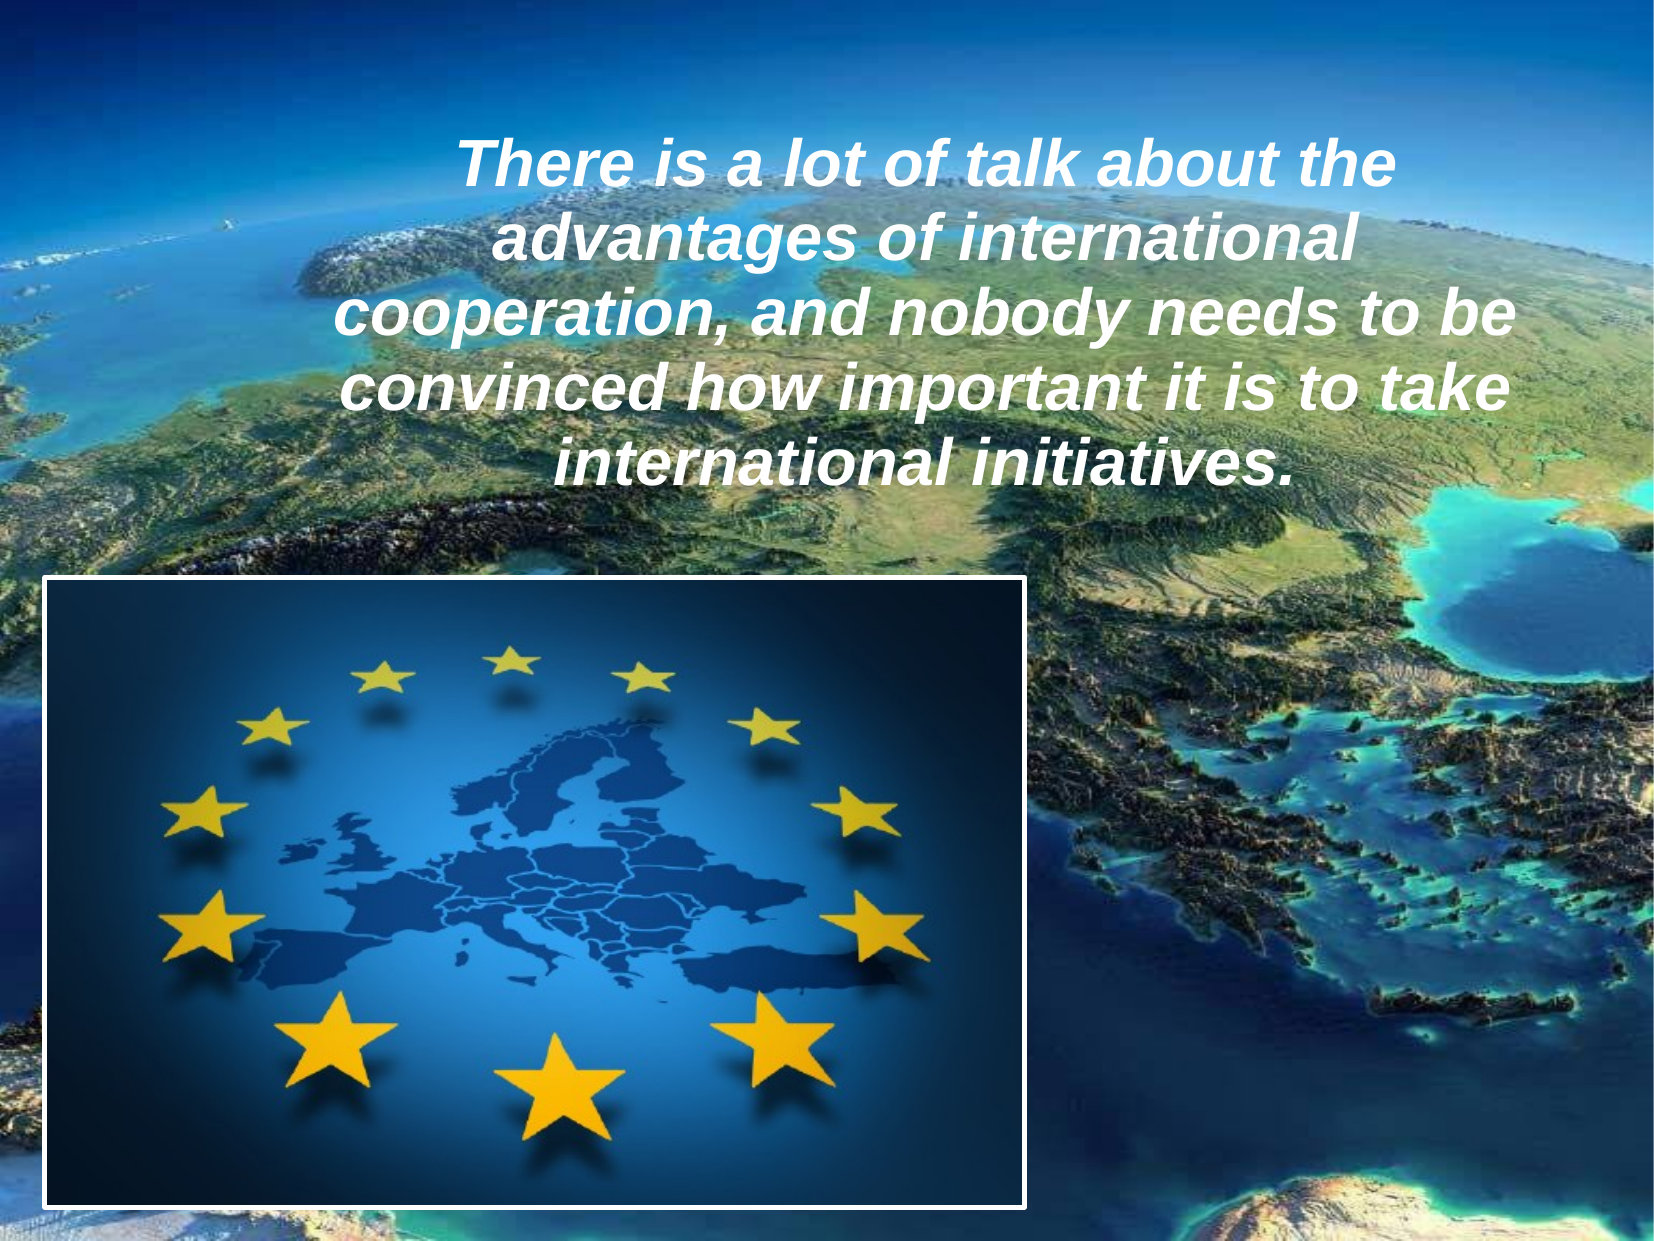

There is a lot of talk about the advantages of international cooperation, and nobody needs to be convinced how important it is to take international initiatives.